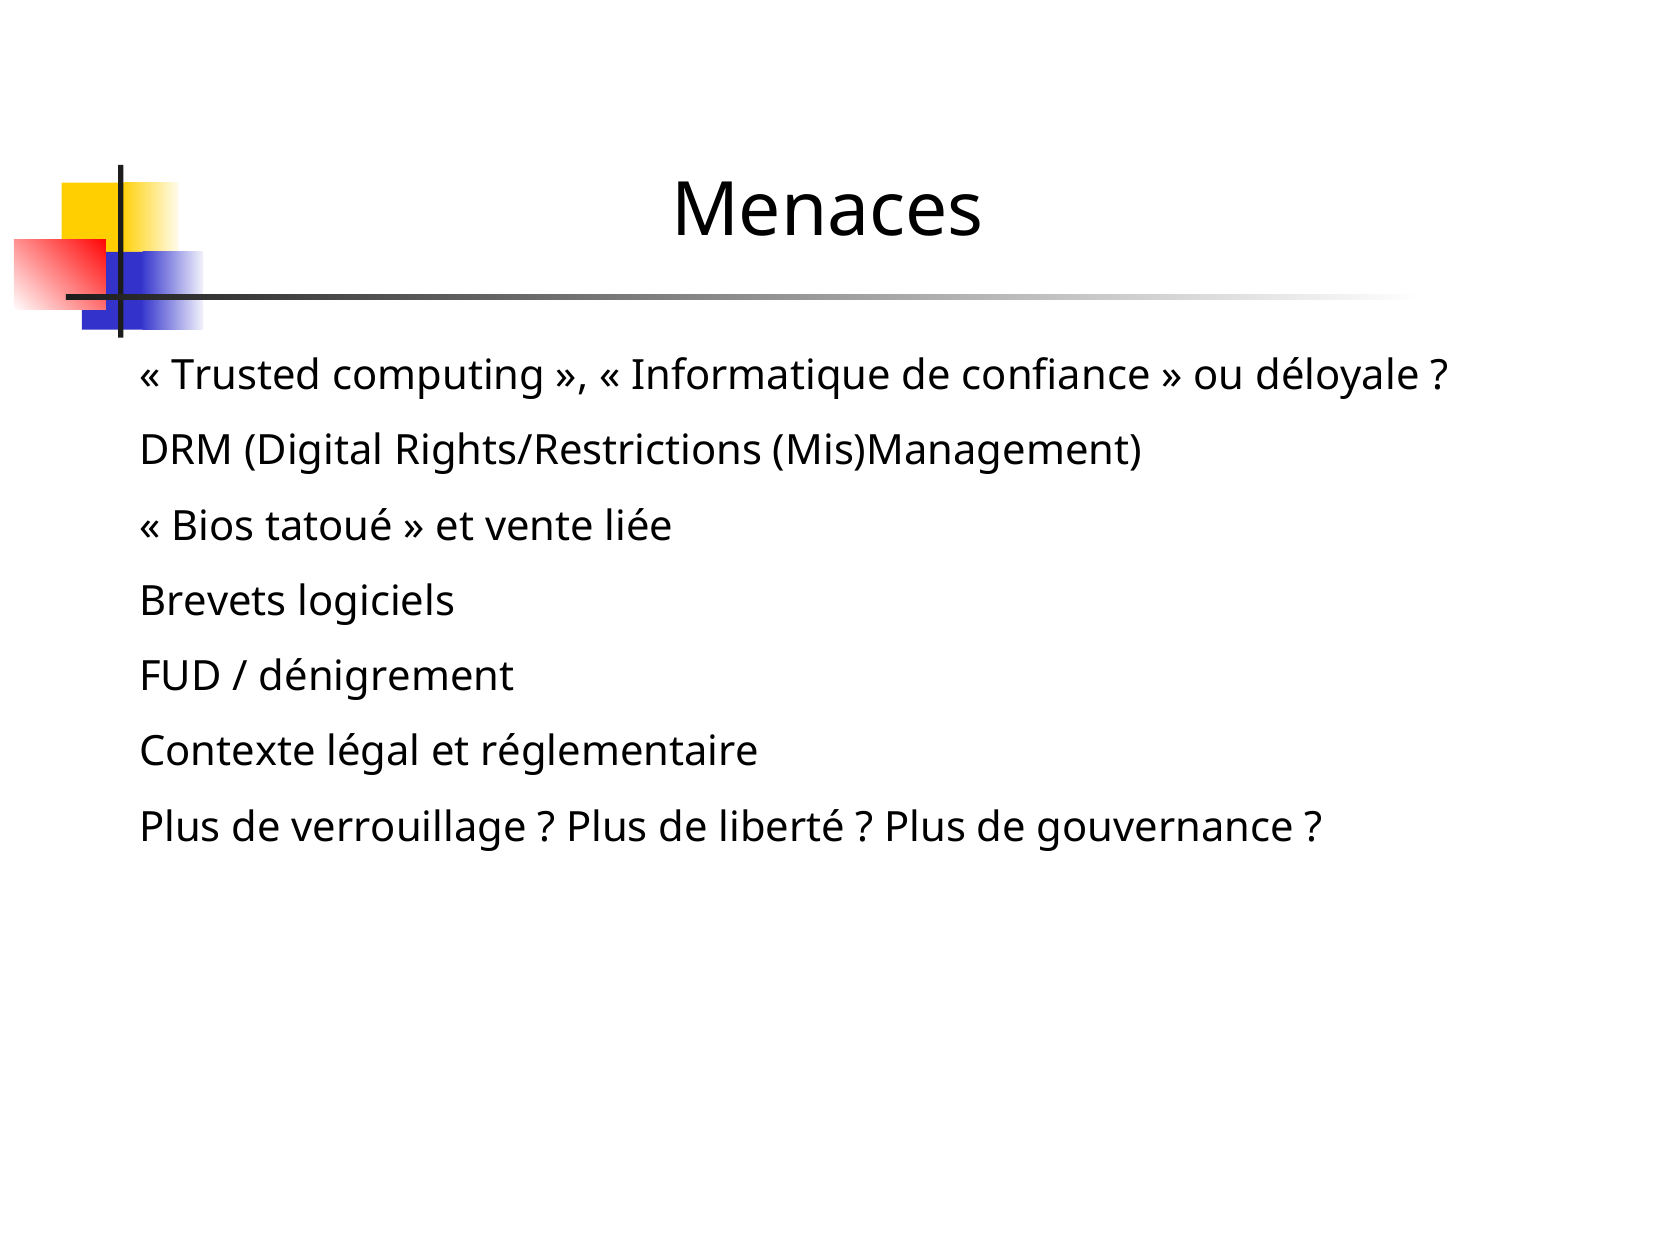

# Menaces
« Trusted computing », « Informatique de confiance » ou déloyale ?
DRM (Digital Rights/Restrictions (Mis)Management)
« Bios tatoué » et vente liée
Brevets logiciels
FUD / dénigrement
Contexte légal et réglementaire
Plus de verrouillage ? Plus de liberté ? Plus de gouvernance ?